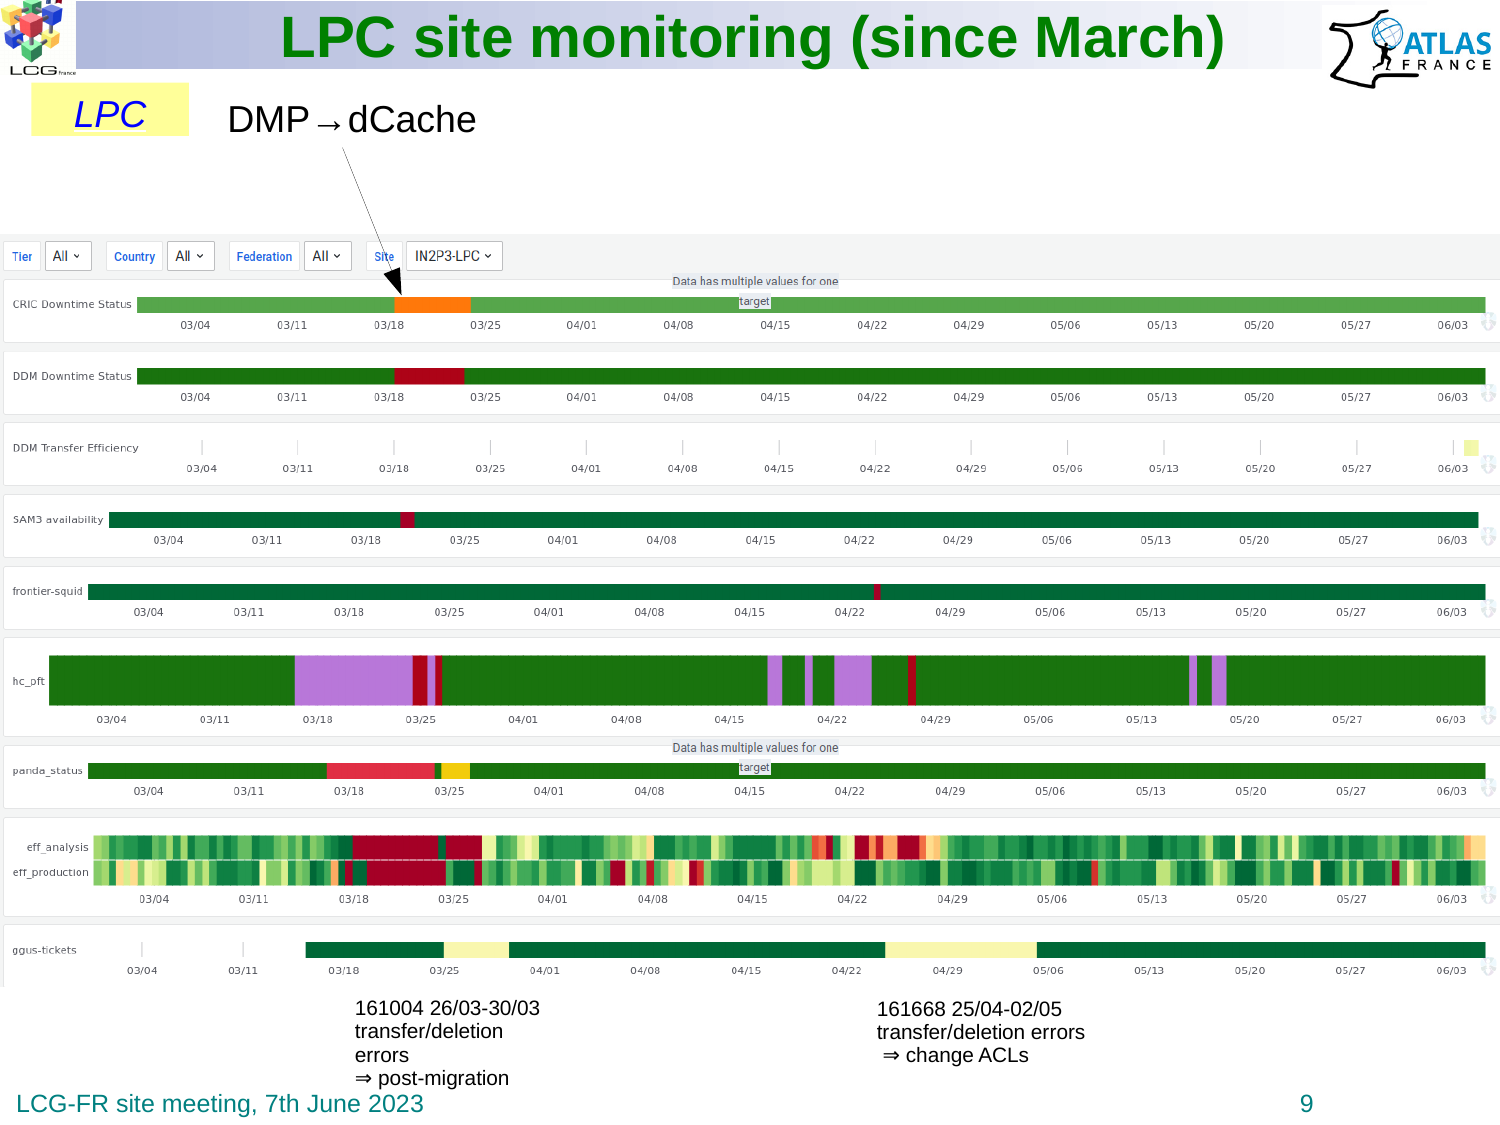

LPC site monitoring (since March)
LPC
DMP→dCache
161004 26/03-30/03
transfer/deletion errors
⇒ post-migration
161668 25/04-02/05
transfer/deletion errors
 ⇒ change ACLs